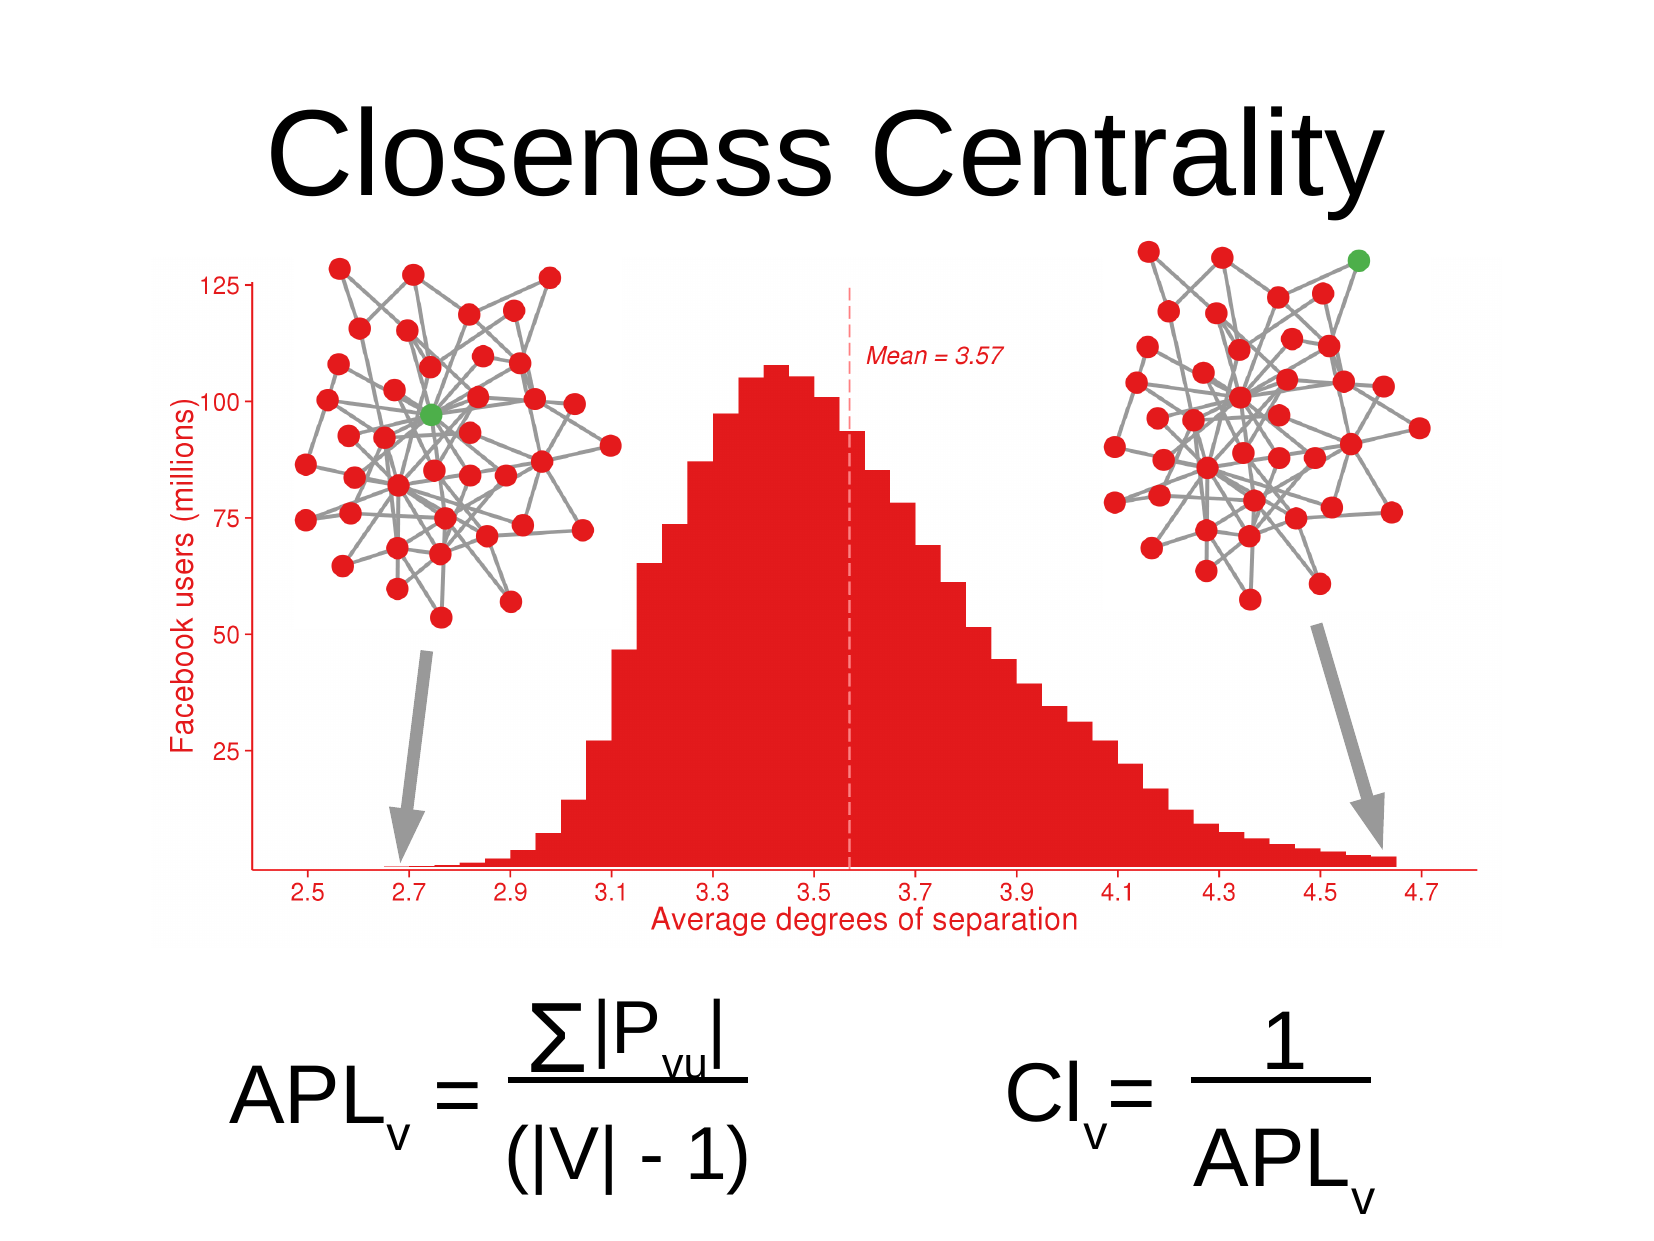

# Closeness Centrality
Σ
 |Pvu|
(|V| - 1)
APLv =
1
APLv
Clv=